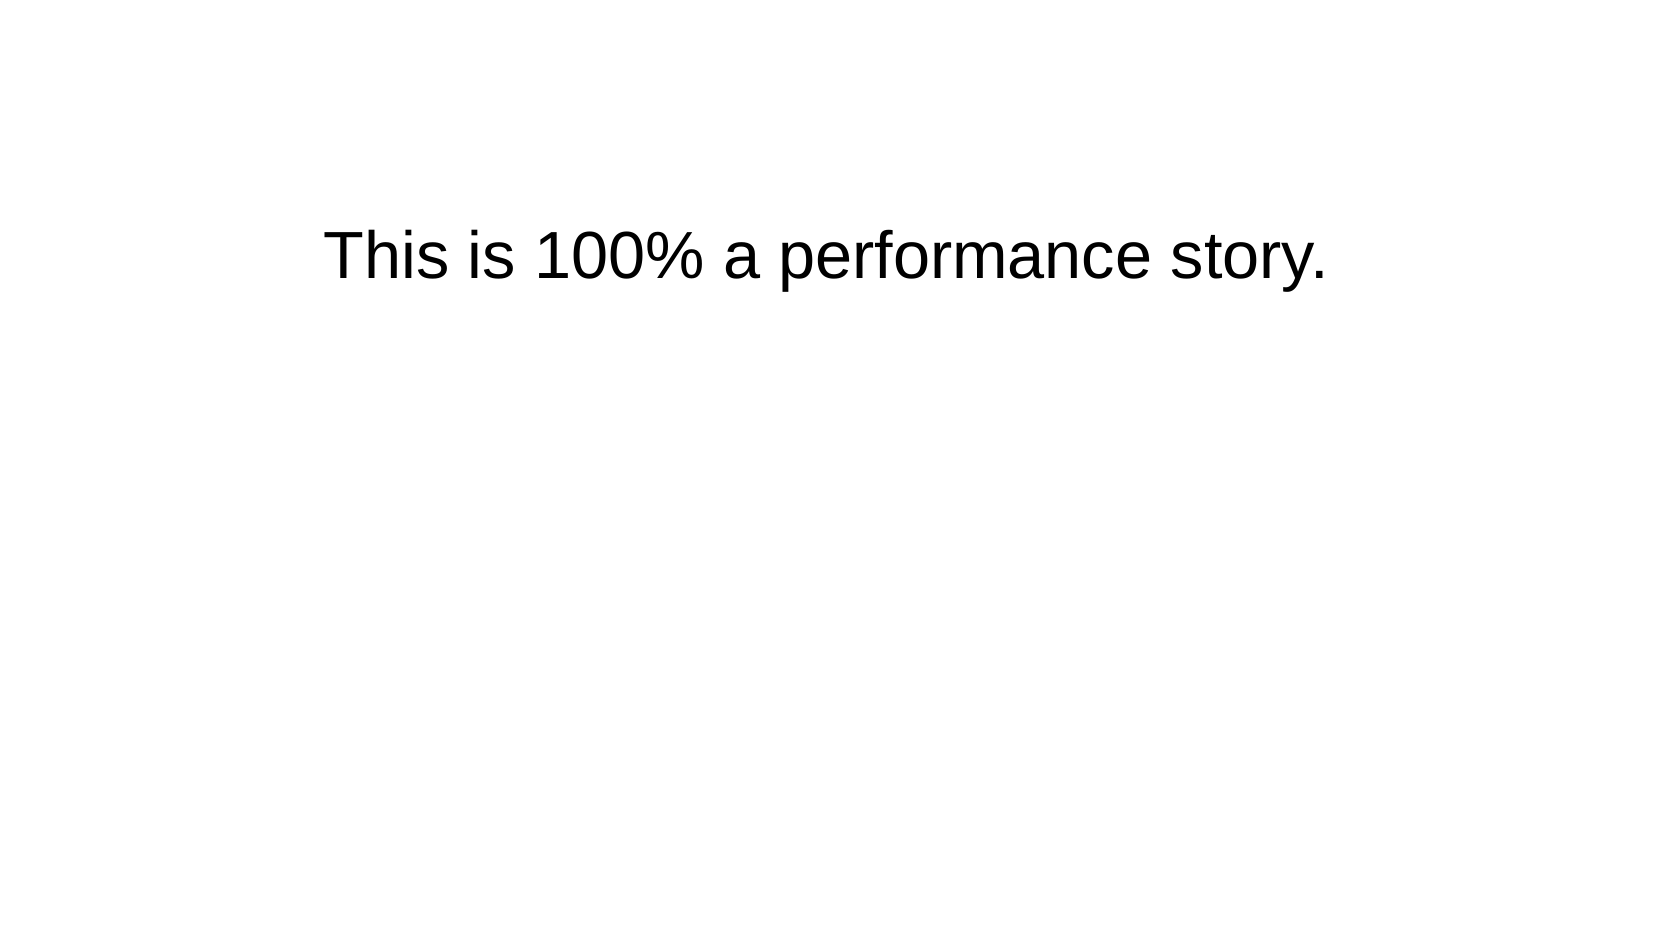

# This is 100% a performance story.